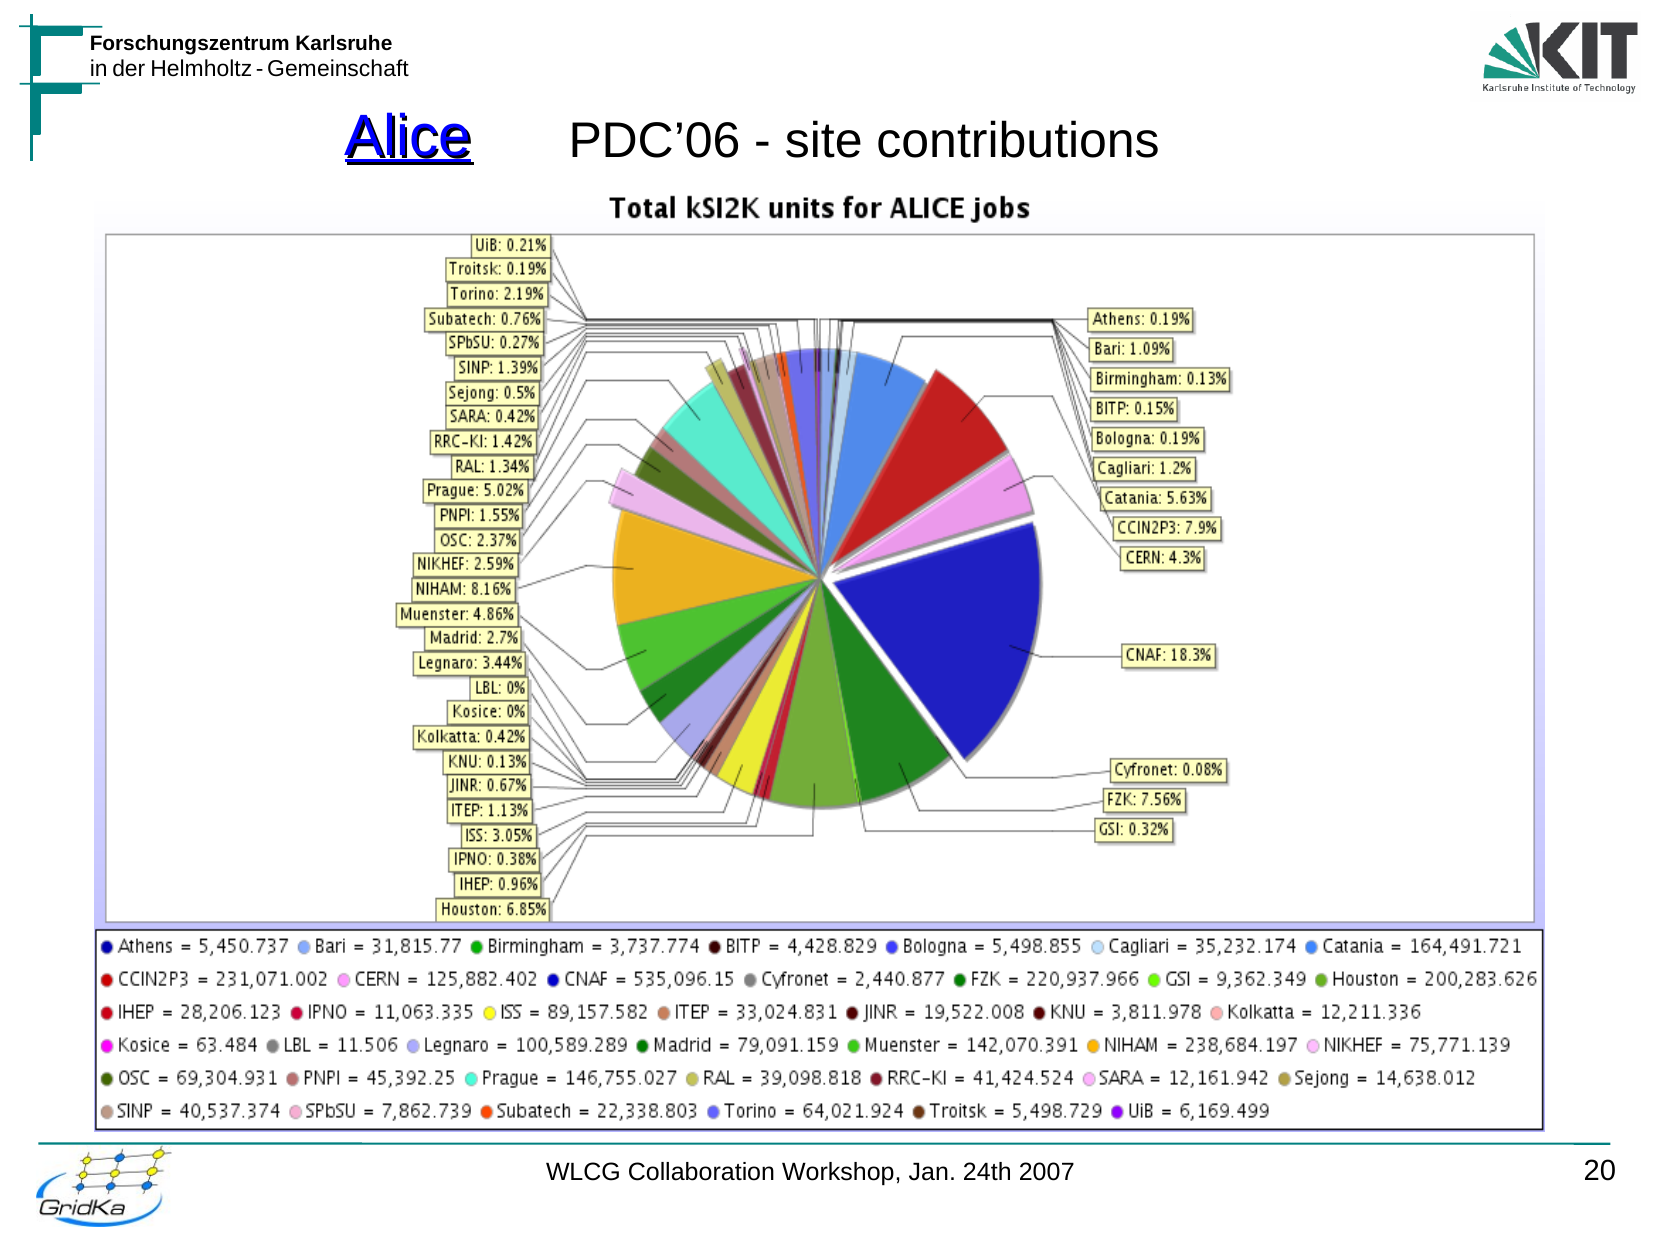

Alice
# PDC’06 - site contributions
FZK